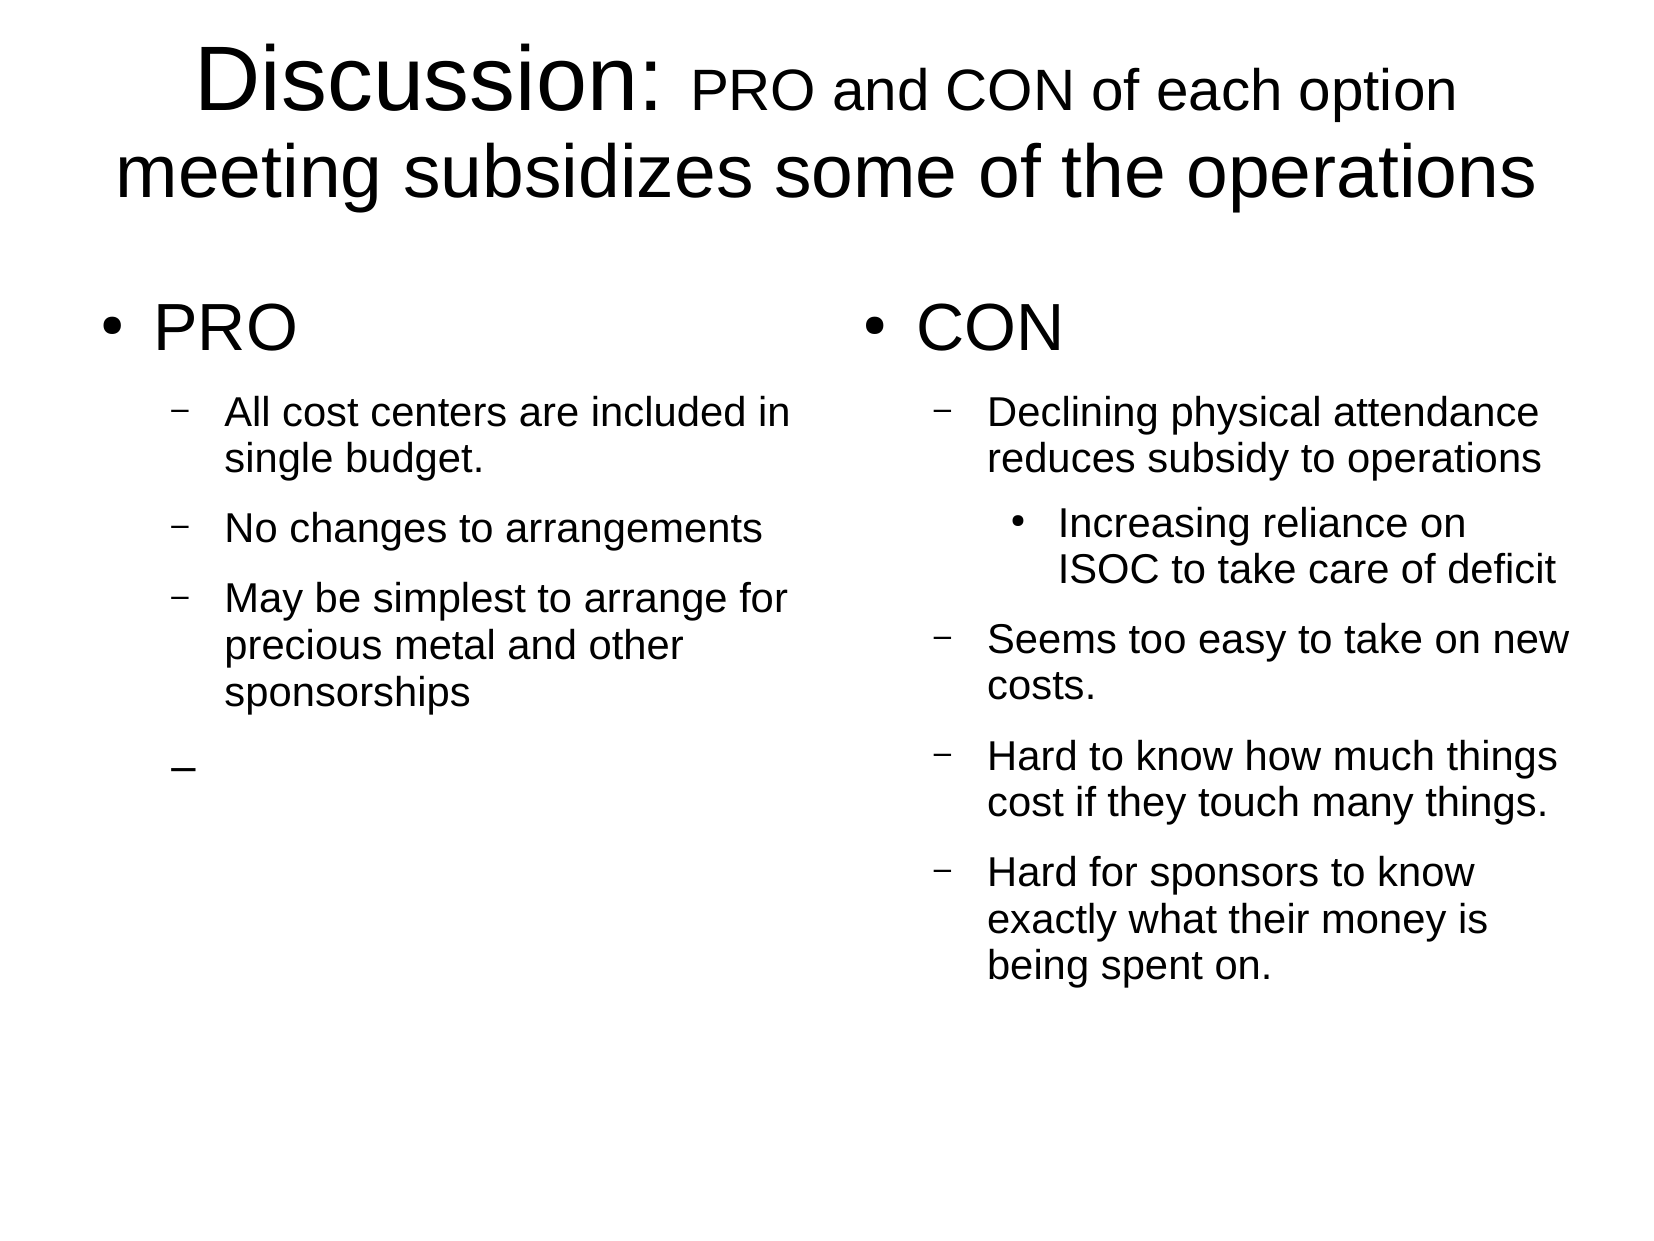

# Discussion: PRO and CON of each option meeting subsidizes some of the operations
PRO
All cost centers are included in single budget.
No changes to arrangements
May be simplest to arrange for precious metal and other sponsorships
CON
Declining physical attendance reduces subsidy to operations
Increasing reliance on ISOC to take care of deficit
Seems too easy to take on new costs.
Hard to know how much things cost if they touch many things.
Hard for sponsors to know exactly what their money is being spent on.